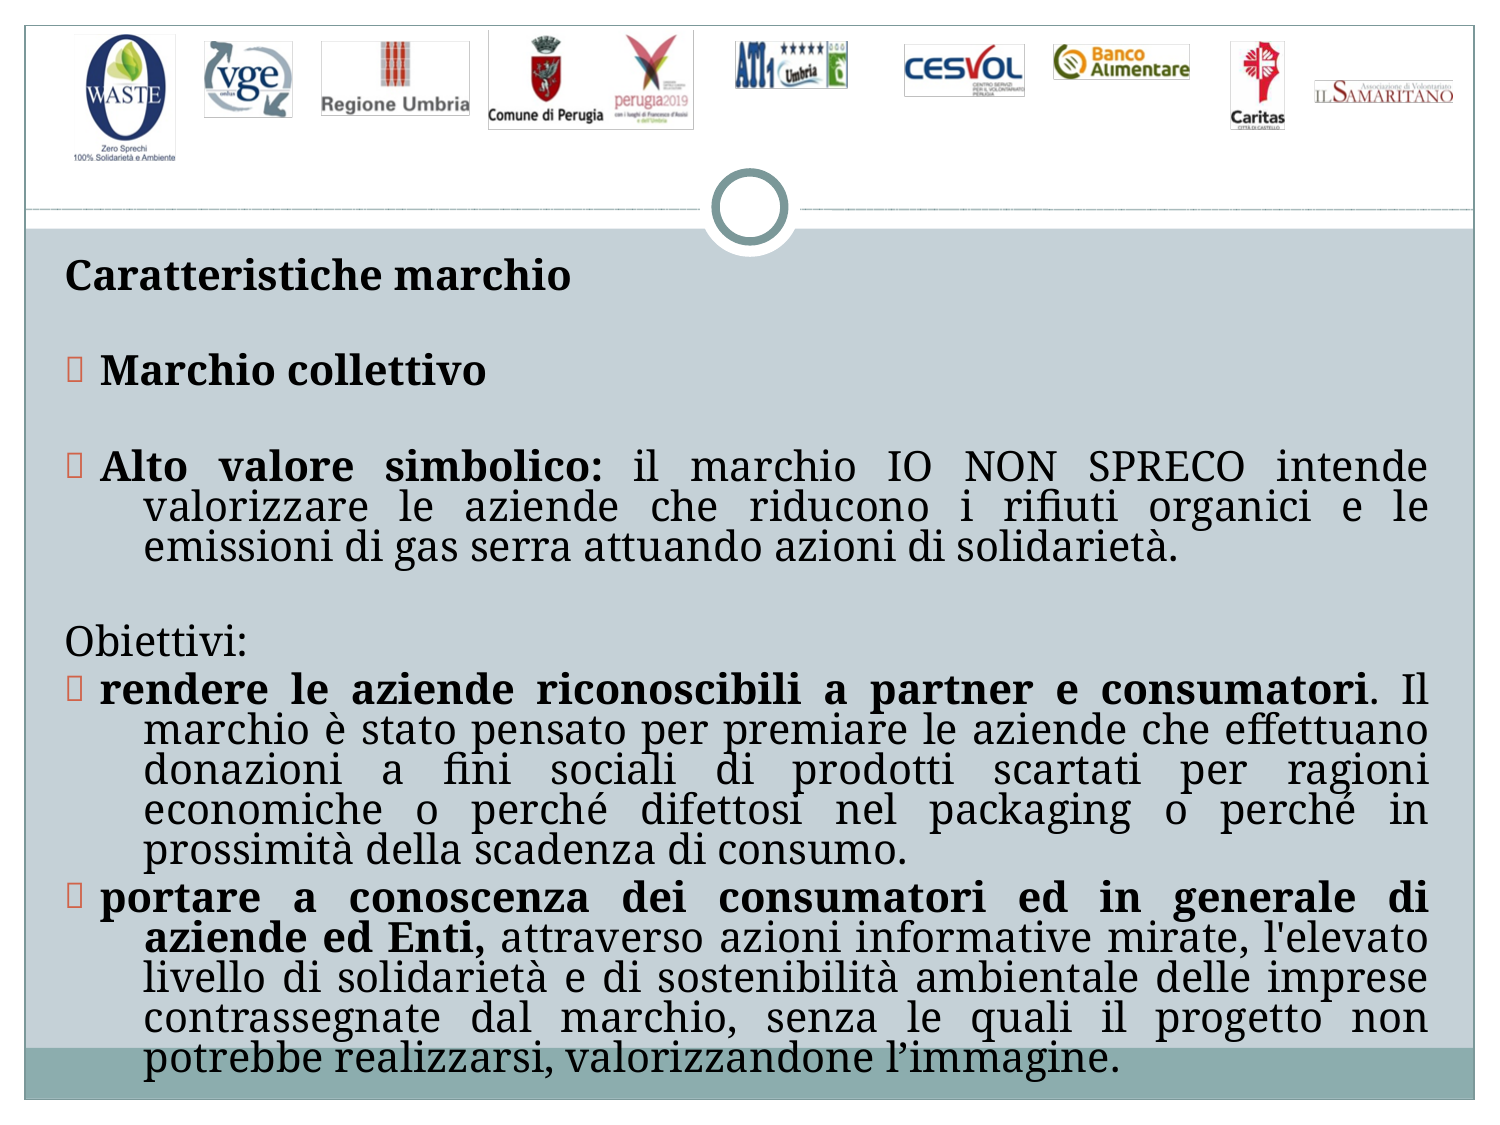

Caratteristiche marchio
Marchio collettivo
Alto valore simbolico: il marchio IO NON SPRECO intende valorizzare le aziende che riducono i rifiuti organici e le emissioni di gas serra attuando azioni di solidarietà.
Obiettivi:
rendere le aziende riconoscibili a partner e consumatori. Il marchio è stato pensato per premiare le aziende che effettuano donazioni a fini sociali di prodotti scartati per ragioni economiche o perché difettosi nel packaging o perché in prossimità della scadenza di consumo.
portare a conoscenza dei consumatori ed in generale di aziende ed Enti, attraverso azioni informative mirate, l'elevato livello di solidarietà e di sostenibilità ambientale delle imprese contrassegnate dal marchio, senza le quali il progetto non potrebbe realizzarsi, valorizzandone l’immagine.